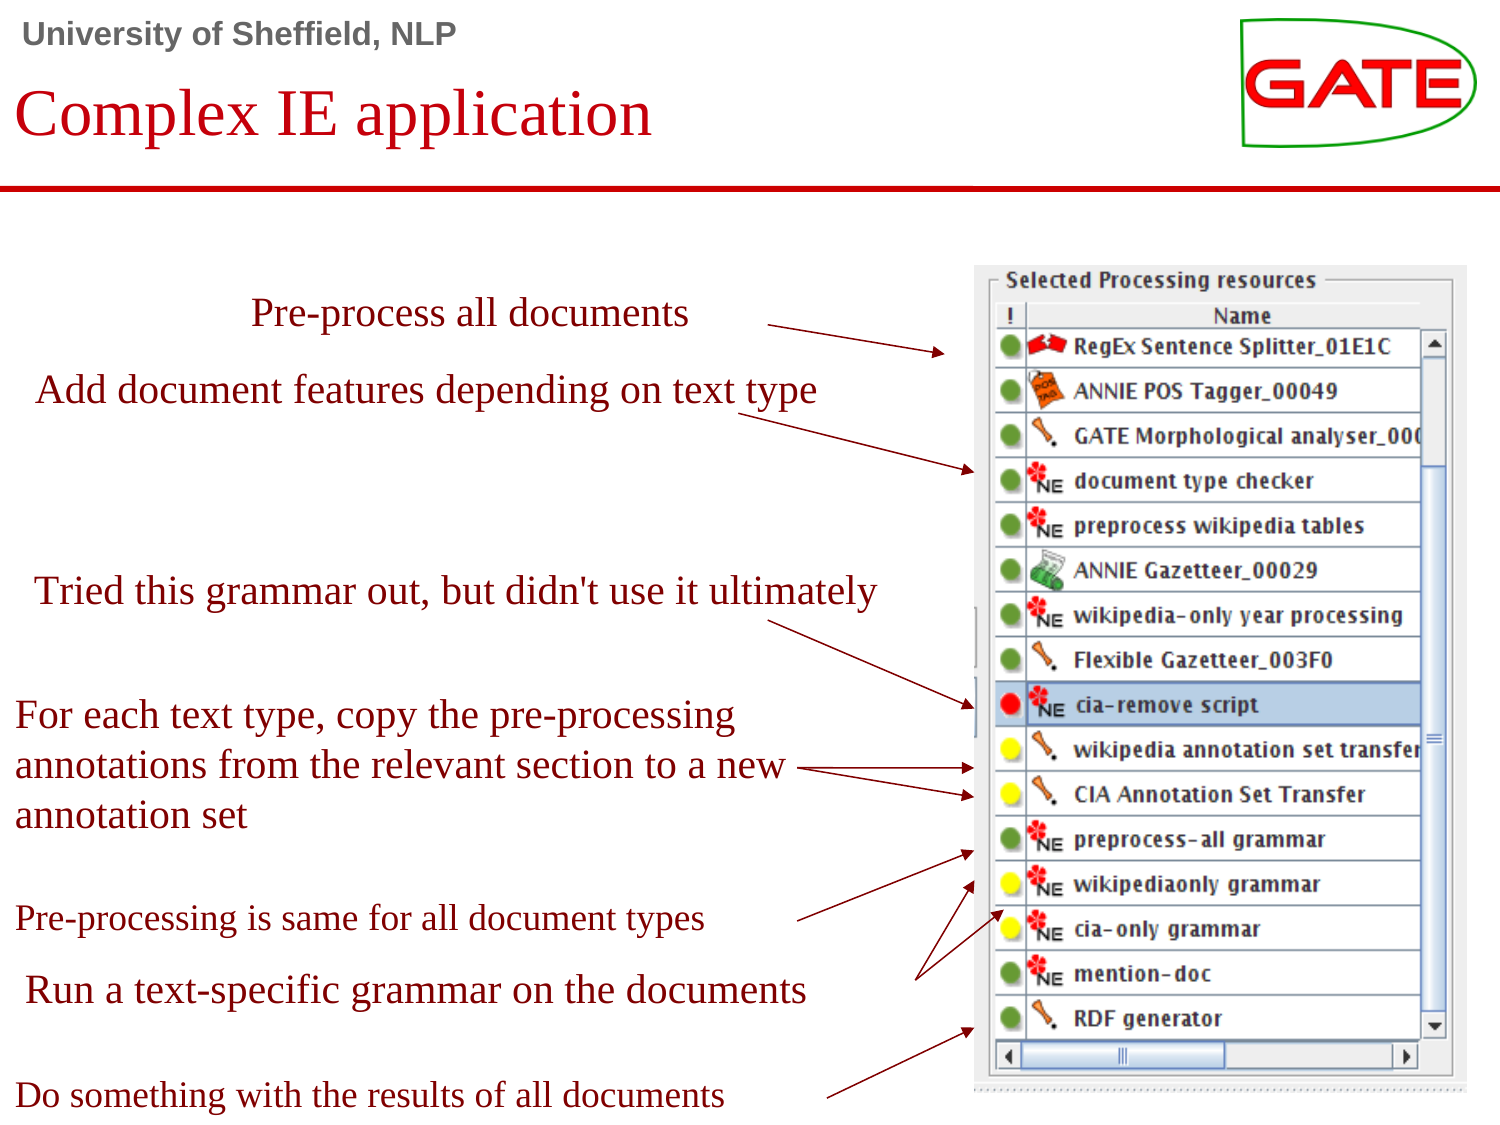

# Complex IE application
Pre-process all documents
Add document features depending on text type
Tried this grammar out, but didn't use it ultimately
For each text type, copy the pre-processing annotations from the relevant section to a new annotation set
Pre-processing is same for all document types
Run a text-specific grammar on the documents
Do something with the results of all documents